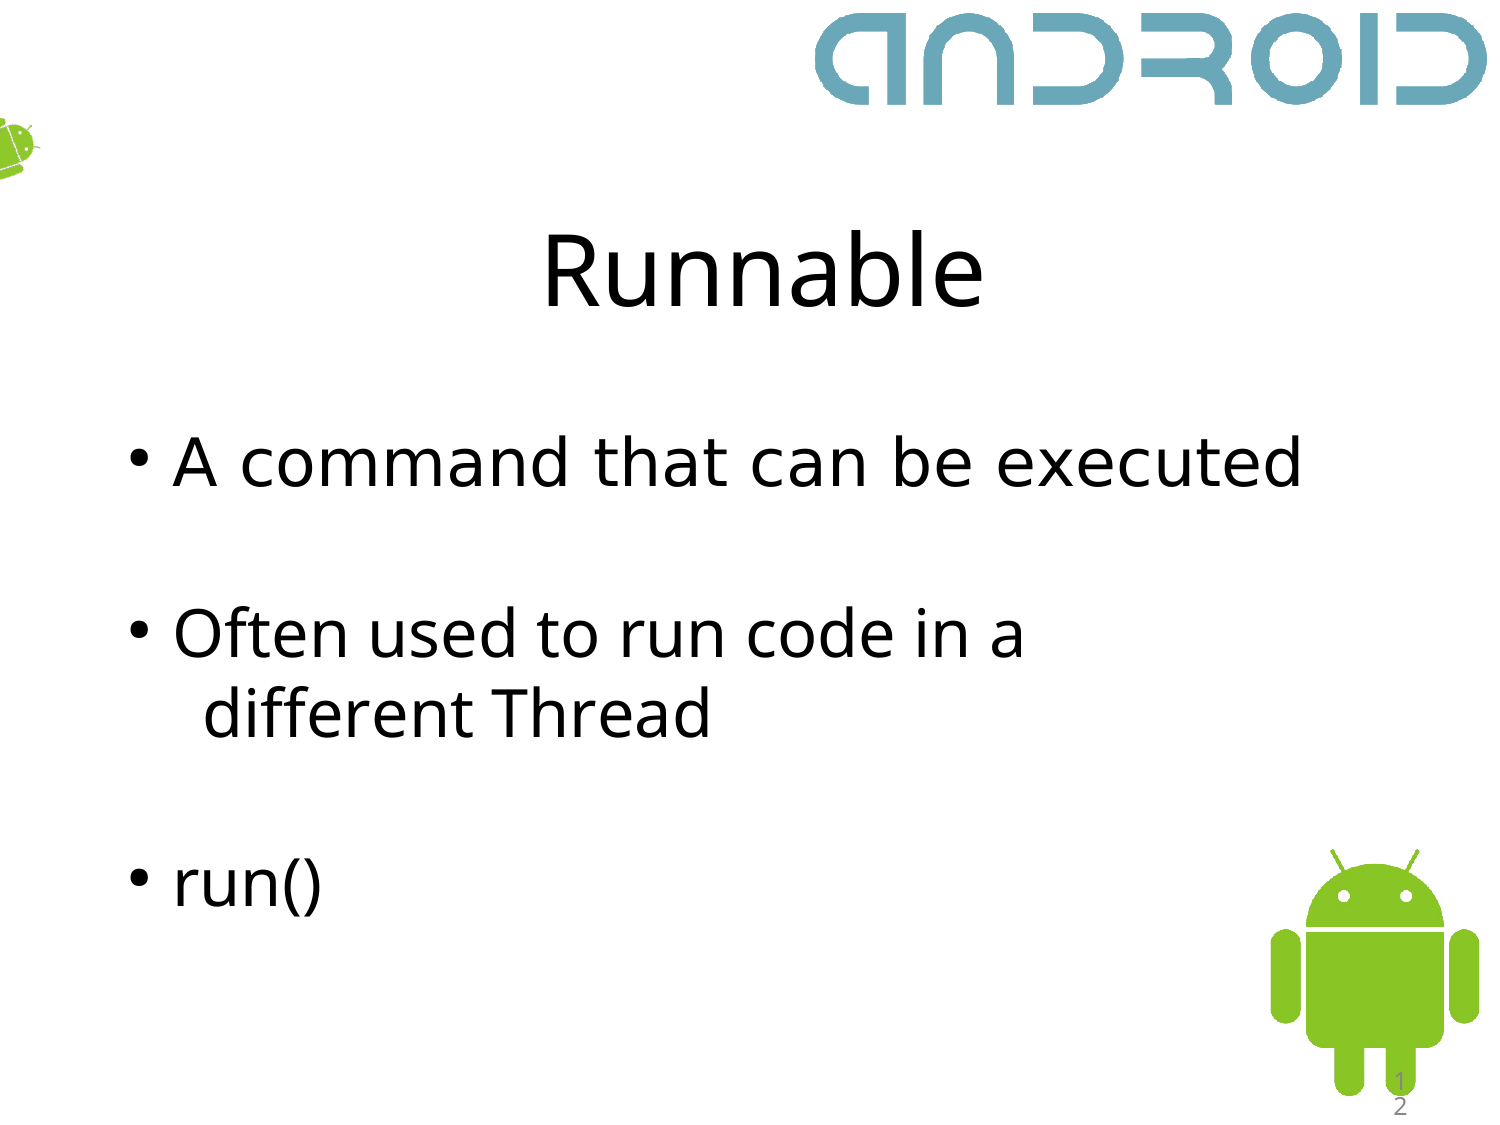

# Runnable
 A command that can be executed
 Often used to run code in a
	different Thread
 run()